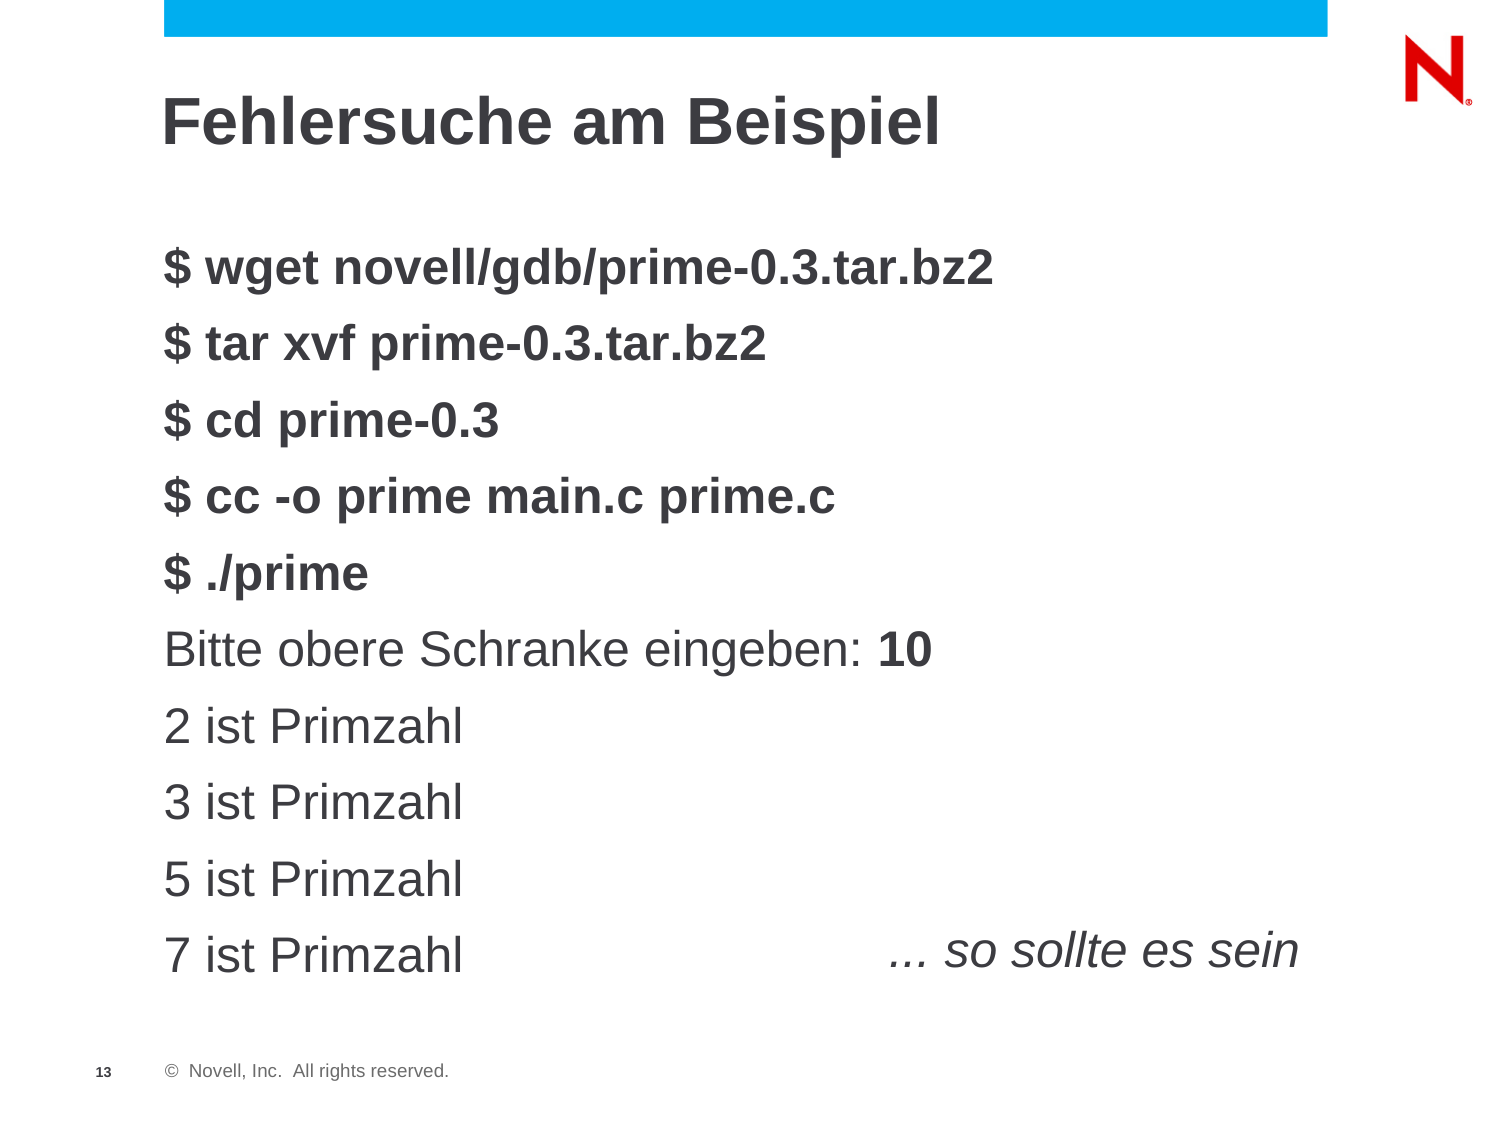

# Fehlersuche am Beispiel
$ wget novell/gdb/prime-0.3.tar.bz2
$ tar xvf prime-0.3.tar.bz2
$ cd prime-0.3
$ cc -o prime main.c prime.c
$ ./prime
Bitte obere Schranke eingeben: 10
2 ist Primzahl
3 ist Primzahl
5 ist Primzahl
7 ist Primzahl
... so sollte es sein